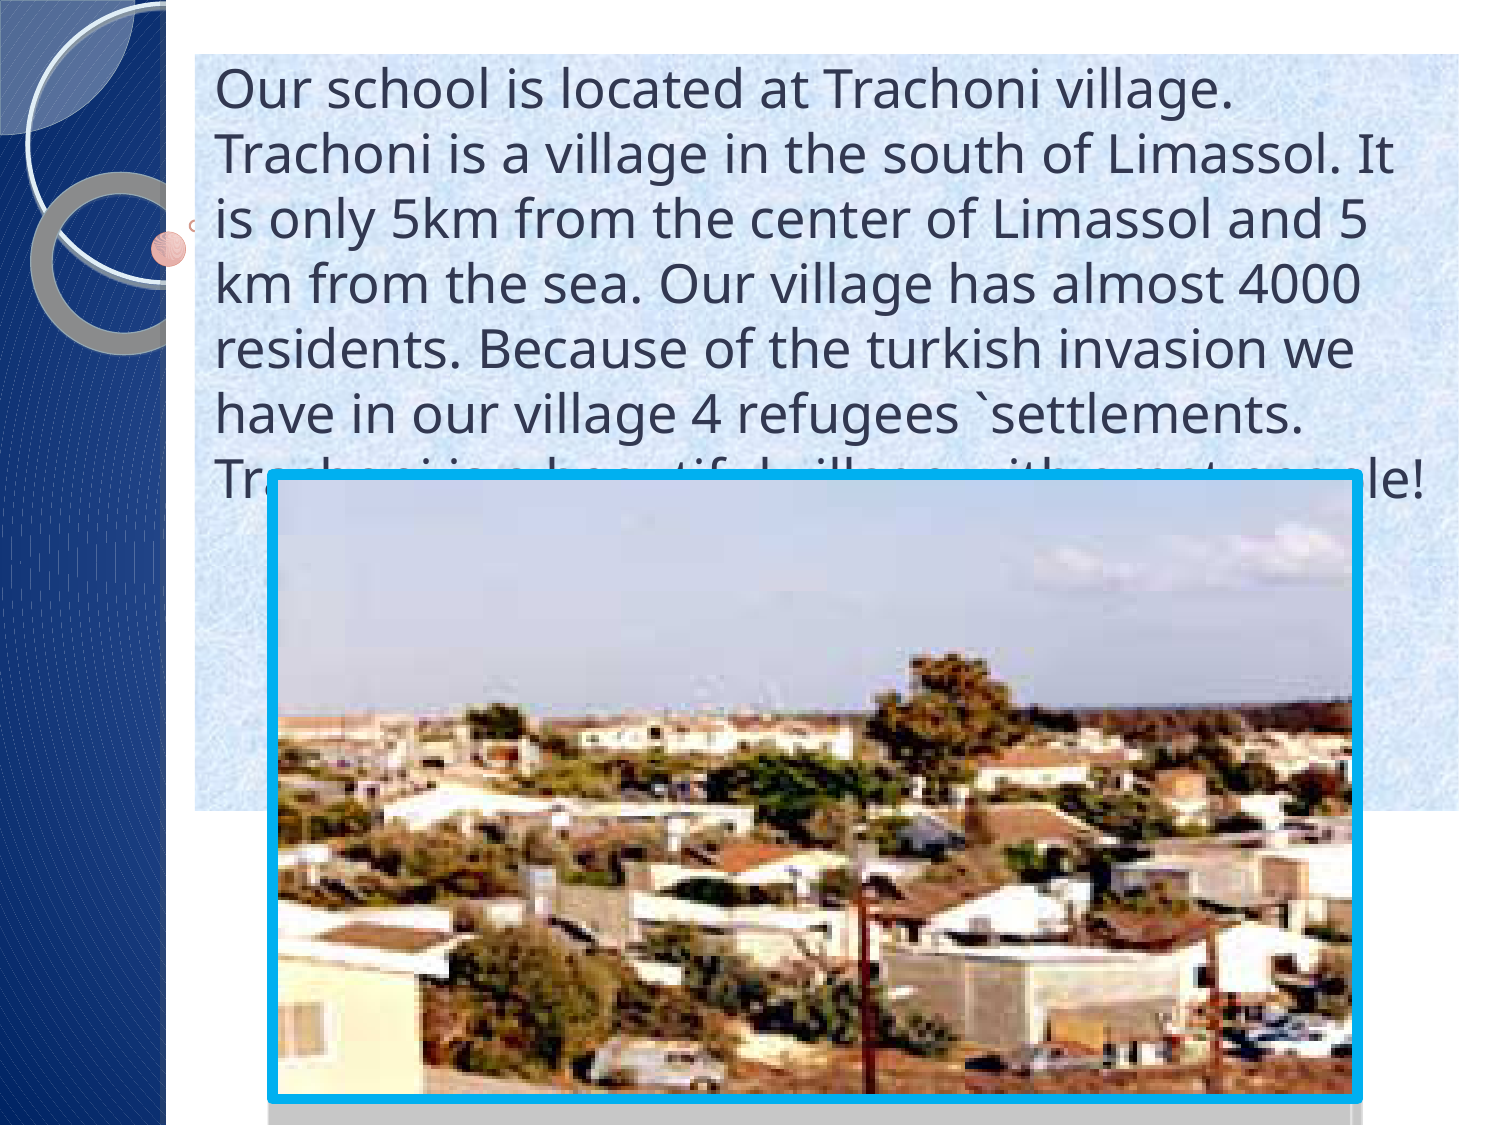

# Our school is located at Trachoni village. Trachoni is a village in the south of Limassol. It is only 5km from the center of Limassol and 5 km from the sea. Our village has almost 4000 residents. Because of the turkish invasion we have in our village 4 refugees `settlements. Trachoni is a beautiful village with great people!